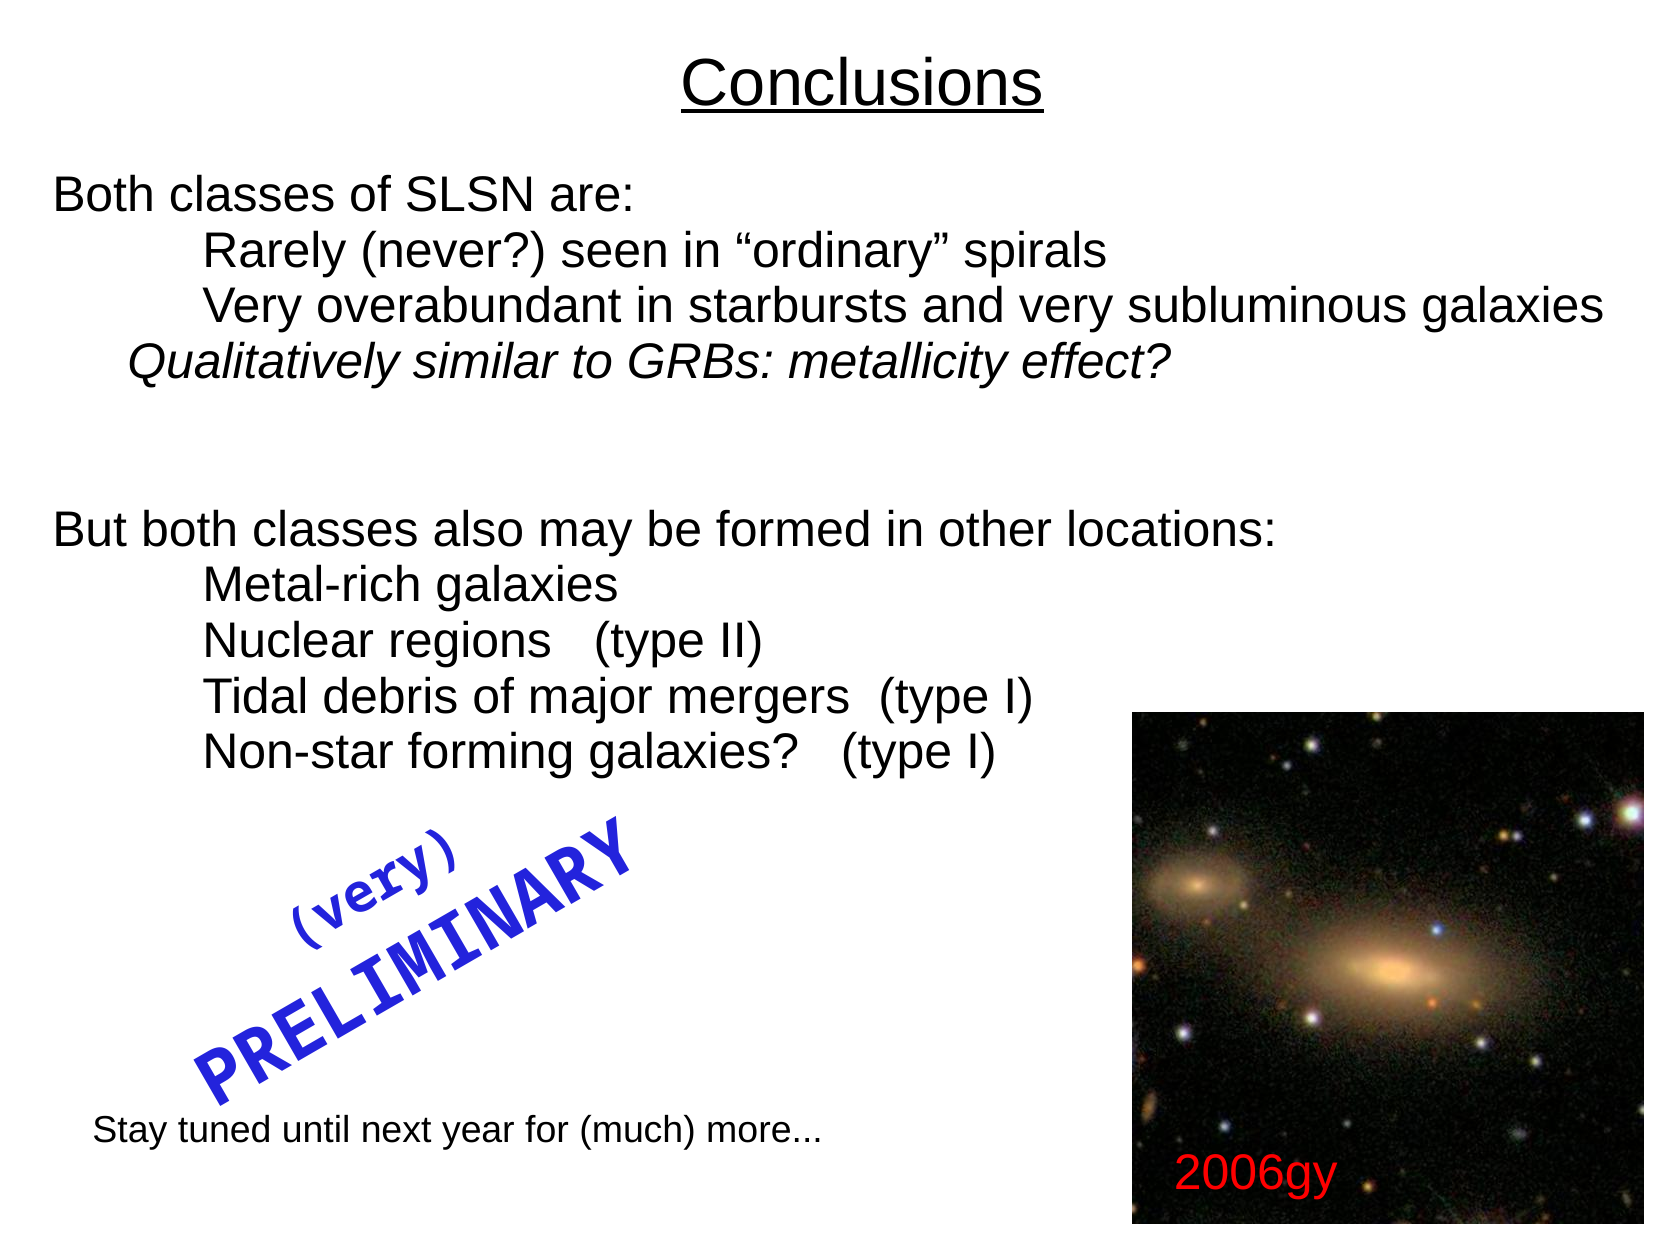

Conclusions
Both classes of SLSN are:
		Rarely (never?) seen in “ordinary” spirals
		Very overabundant in starbursts and very subluminous galaxies
	Qualitatively similar to GRBs: metallicity effect?
But both classes also may be formed in other locations:
		Metal-rich galaxies
		Nuclear regions (type II)
		Tidal debris of major mergers (type I)
		Non-star forming galaxies? (type I)
(very)
PRELIMINARY
Stay tuned until next year for (much) more...
2006gy